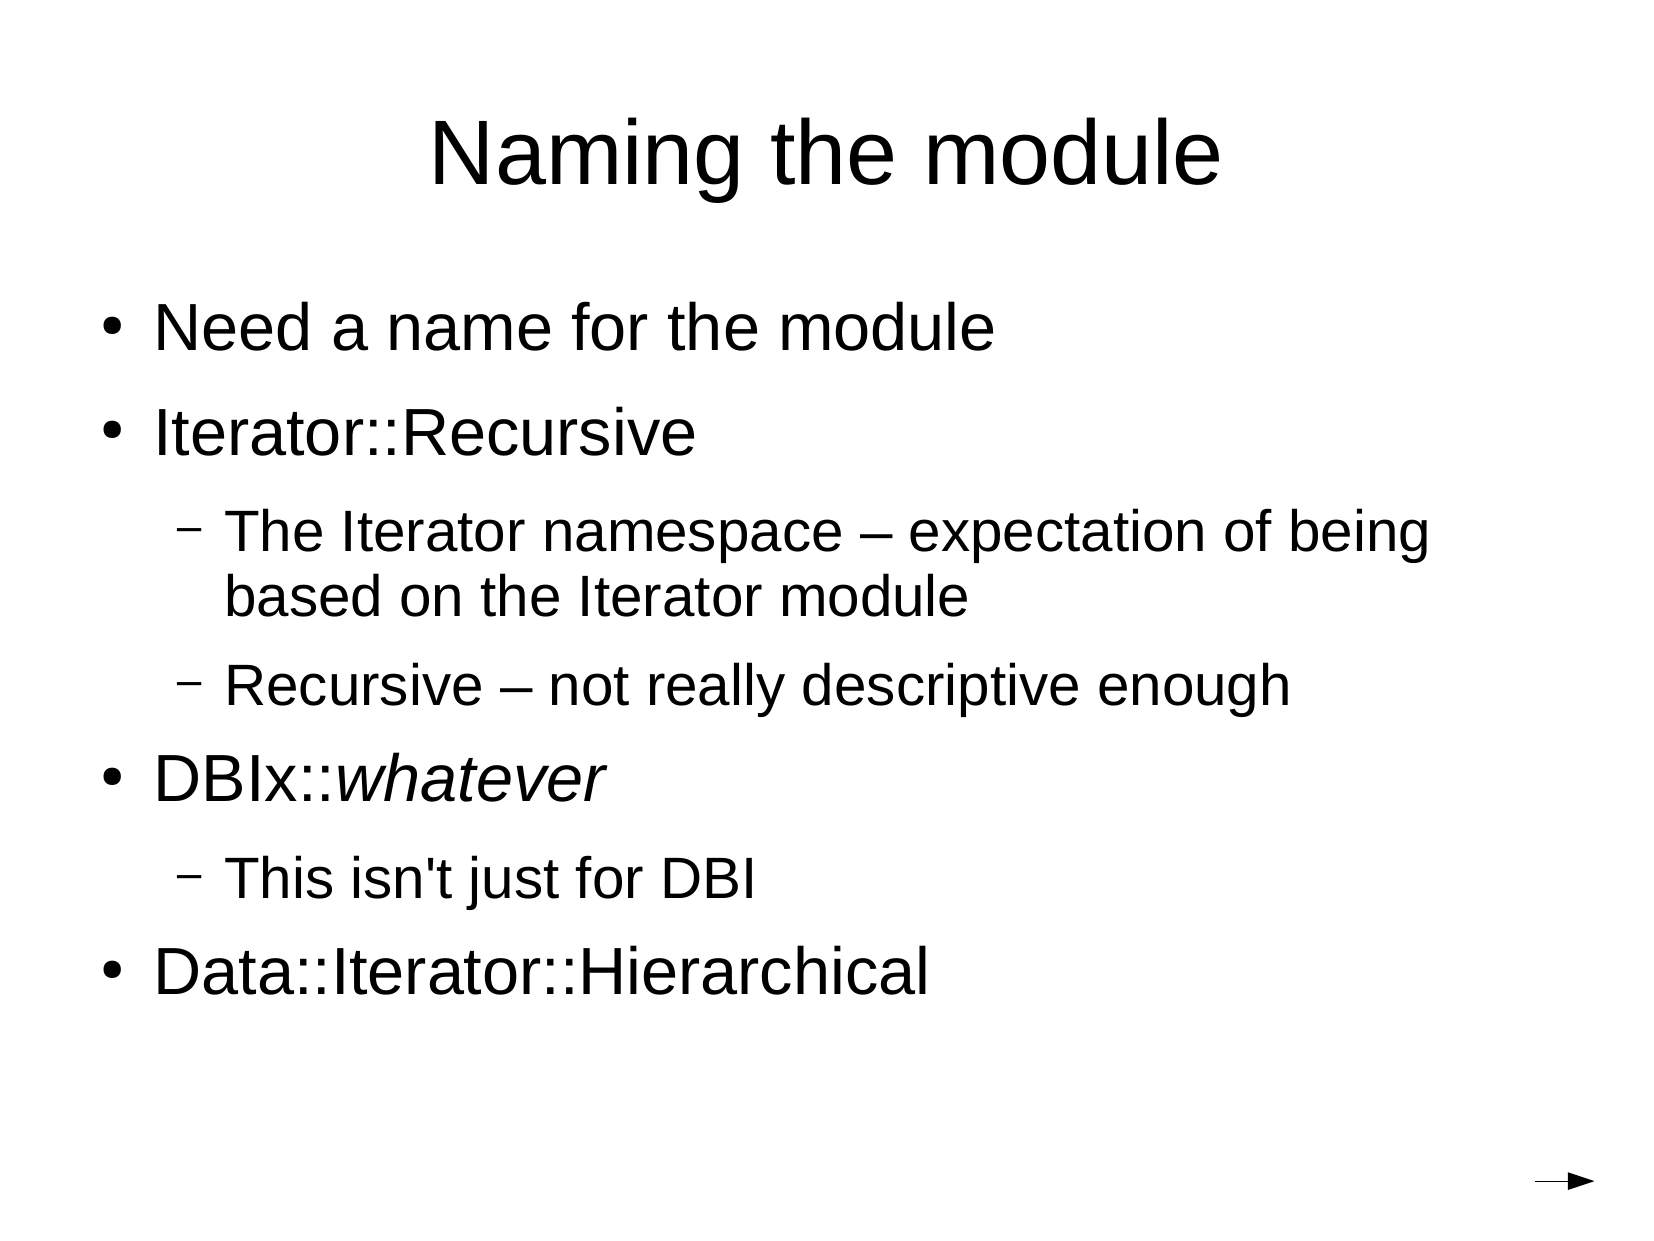

# Naming the module
Need a name for the module
Iterator::Recursive
The Iterator namespace – expectation of being based on the Iterator module
Recursive – not really descriptive enough
DBIx::whatever
This isn't just for DBI
Data::Iterator::Hierarchical